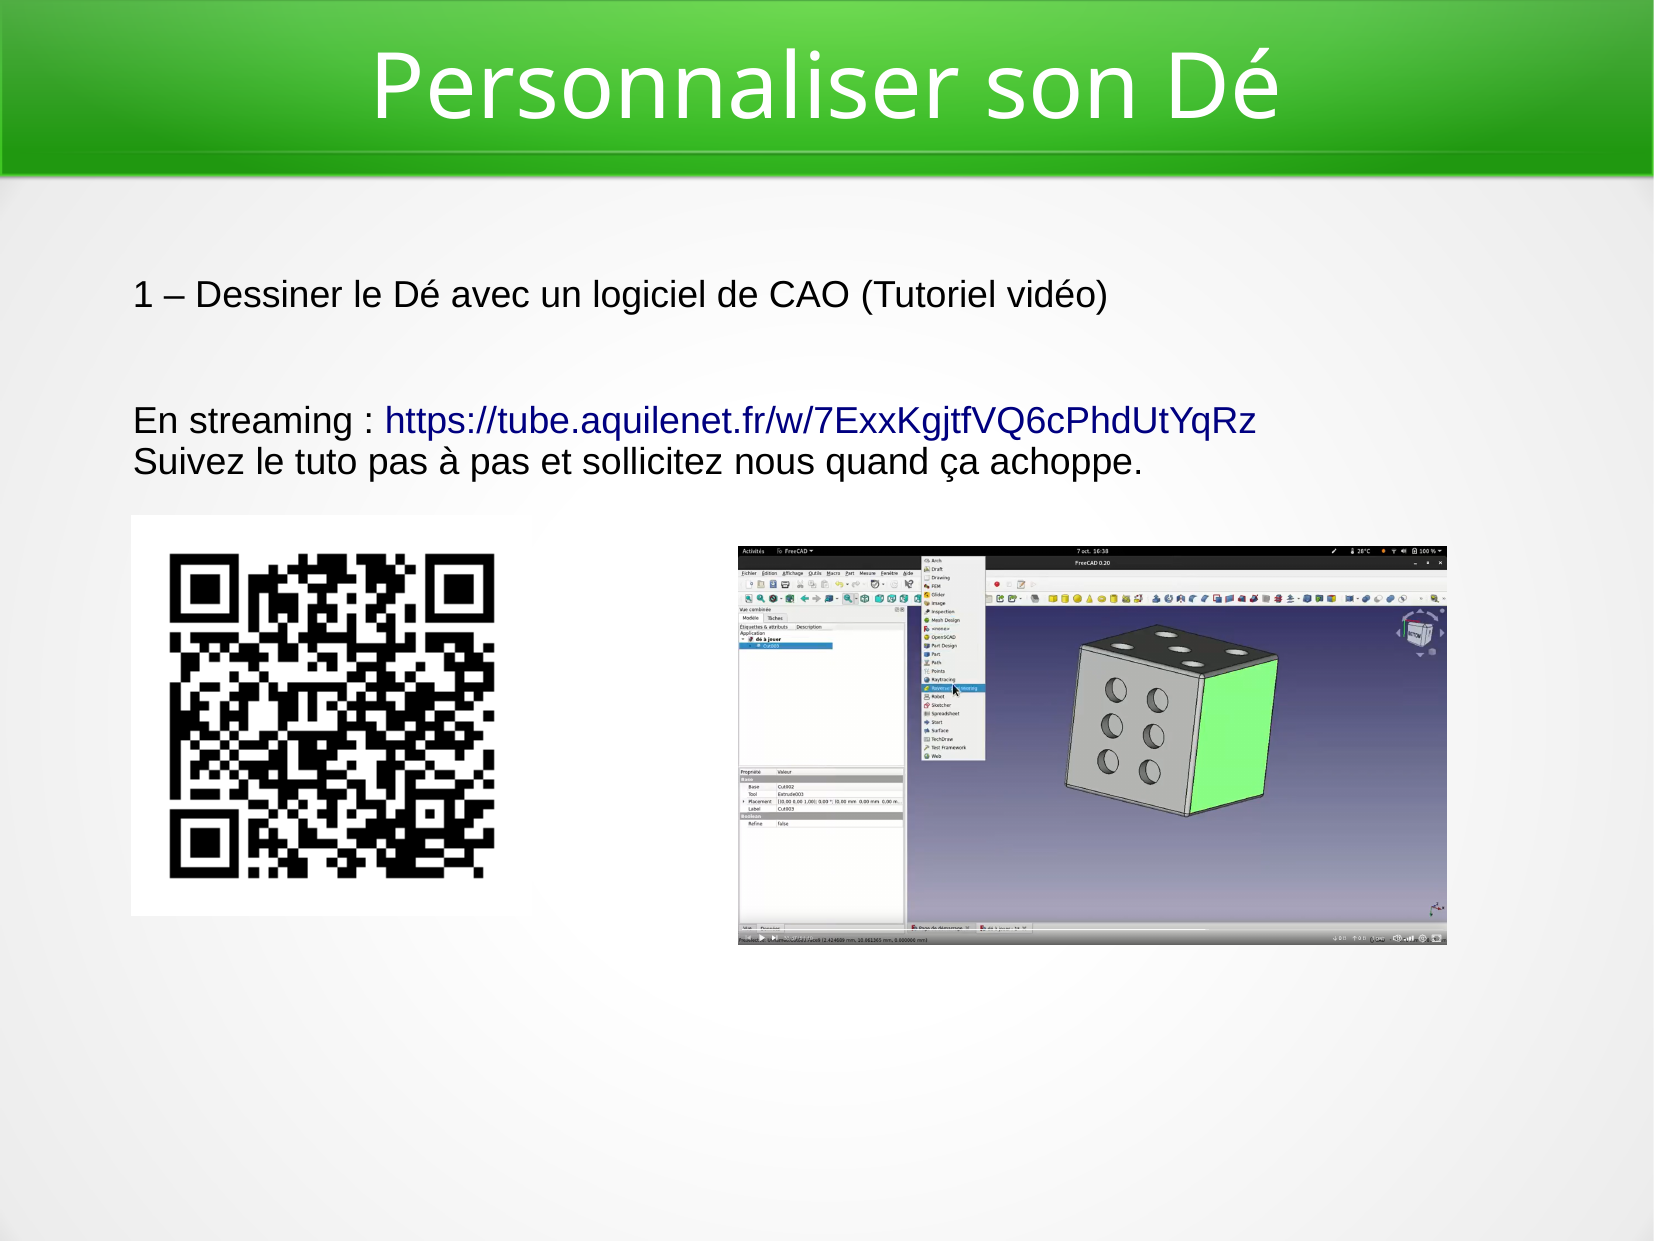

# Personnaliser son Dé
1 – Dessiner le Dé avec un logiciel de CAO (Tutoriel vidéo)
En streaming : https://tube.aquilenet.fr/w/7ExxKgjtfVQ6cPhdUtYqRz
Suivez le tuto pas à pas et sollicitez nous quand ça achoppe.